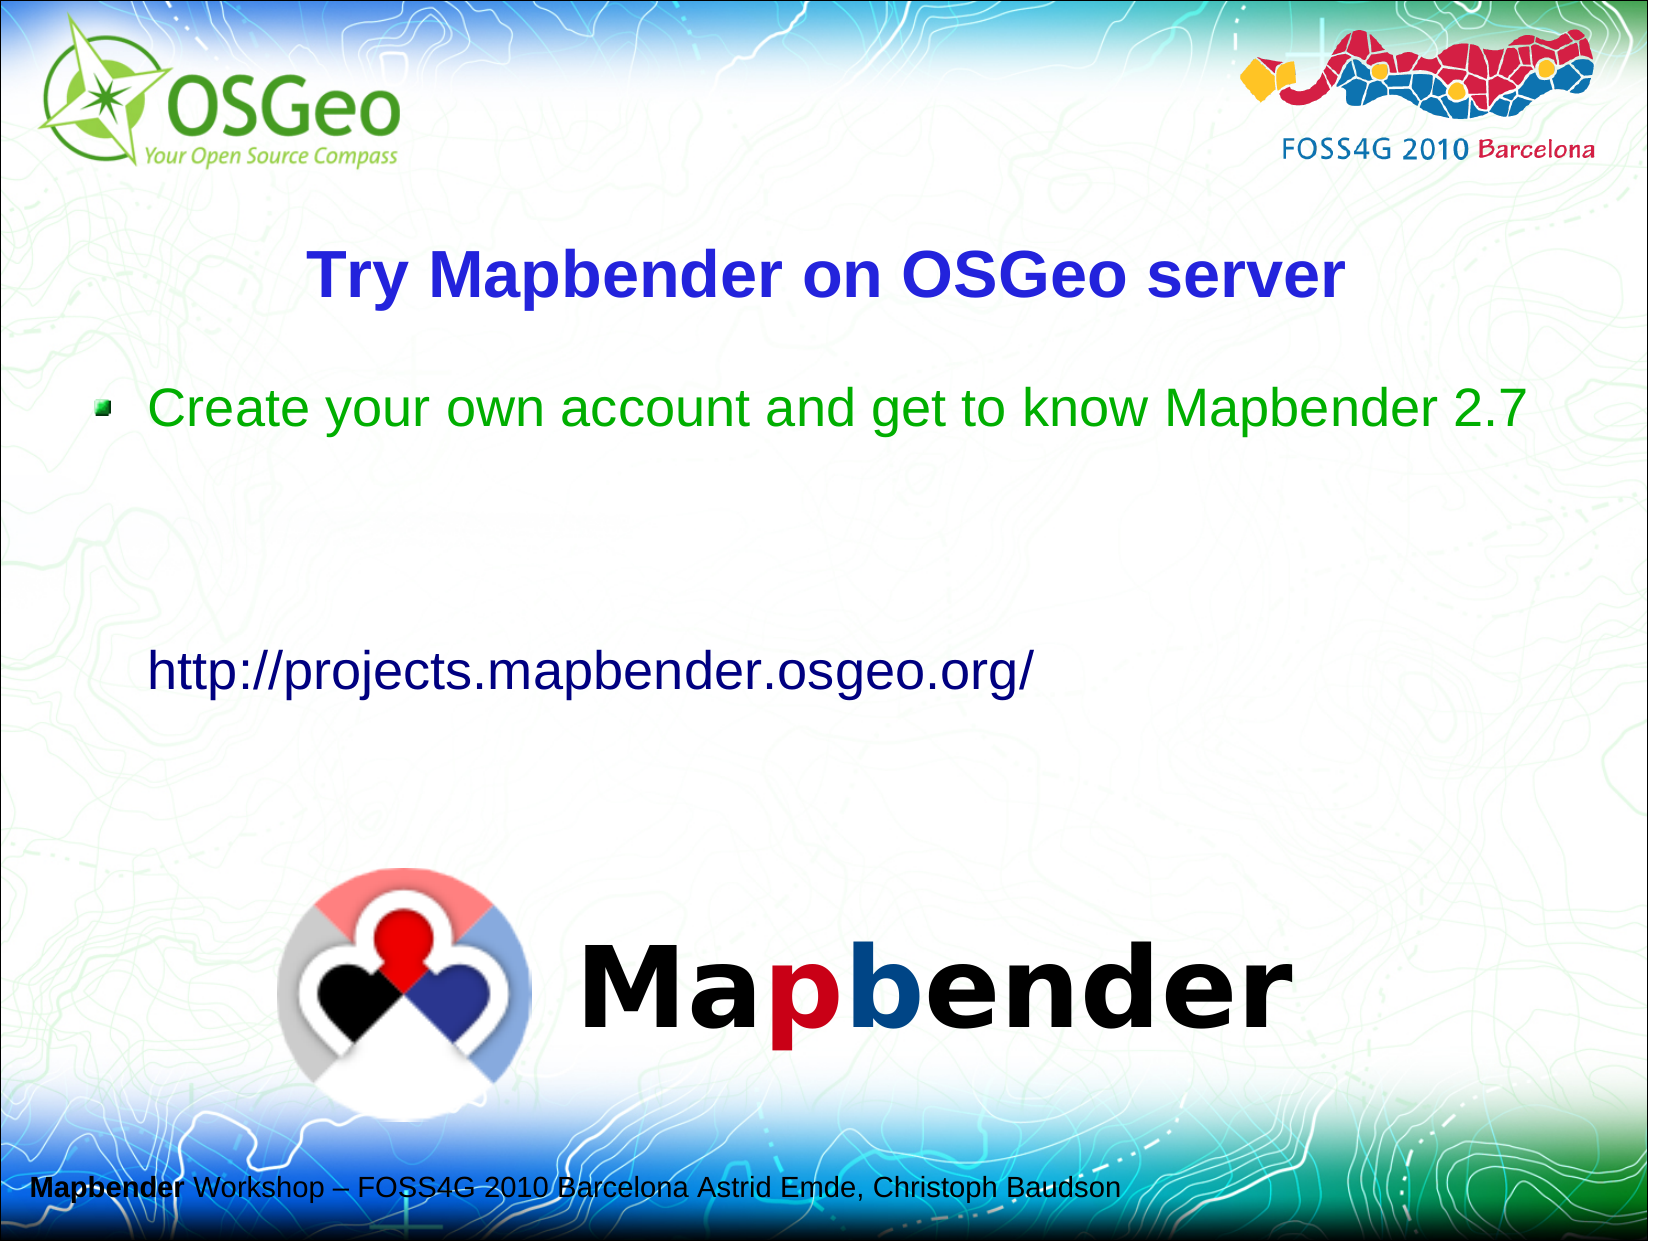

# Try Mapbender on OSGeo server
Create your own account and get to know Mapbender 2.7
http://projects.mapbender.osgeo.org/
Mapbender